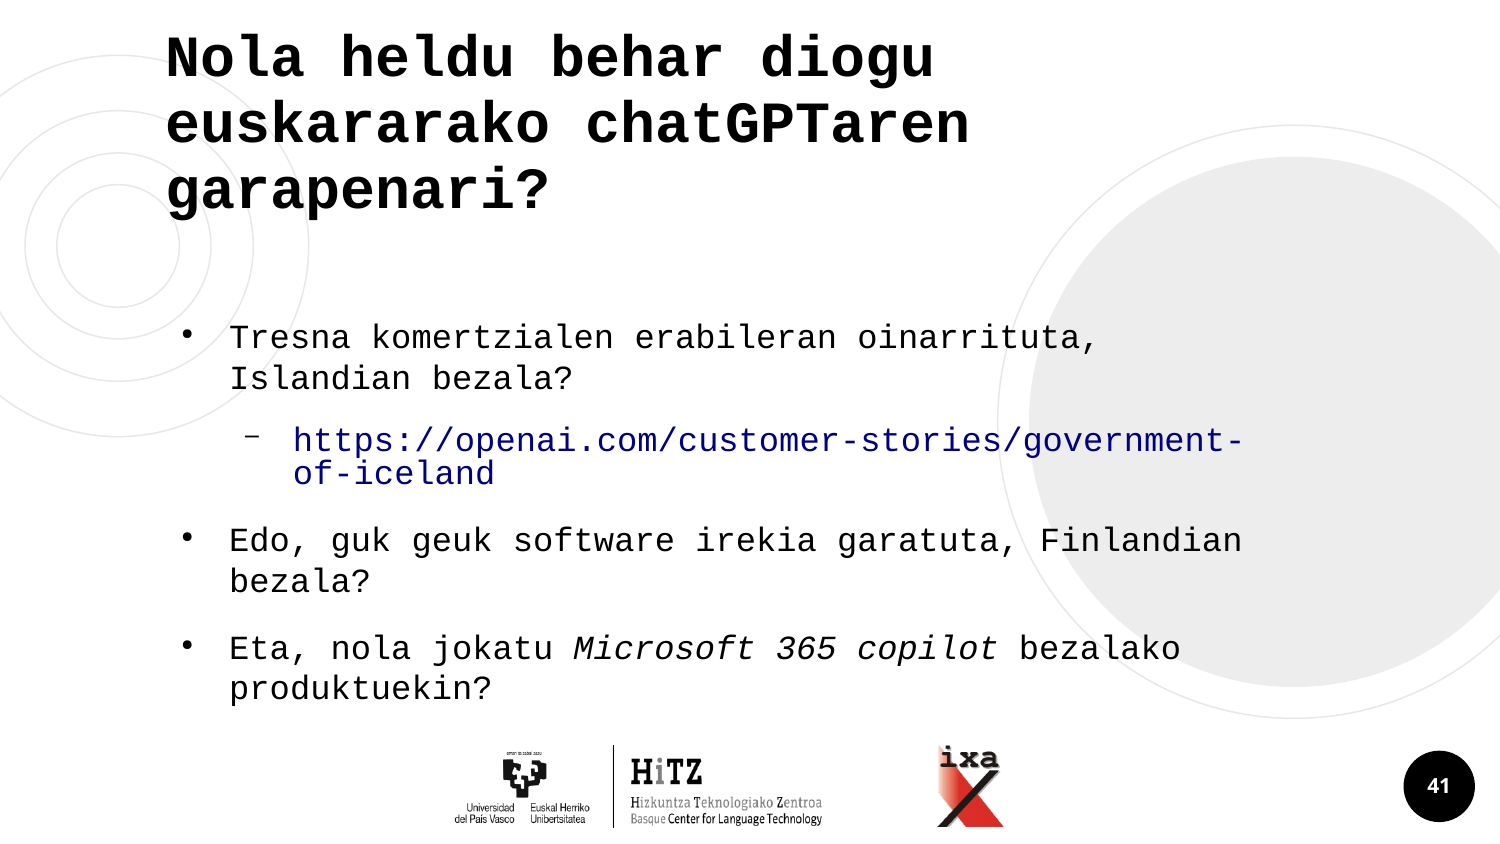

Nola heldu behar diogu euskararako chatGPTaren garapenari?
# Tresna komertzialen erabileran oinarrituta, Islandian bezala?
https://openai.com/customer-stories/government-of-iceland
Edo, guk geuk software irekia garatuta, Finlandian bezala?
Eta, nola jokatu Microsoft 365 copilot bezalako produktuekin?